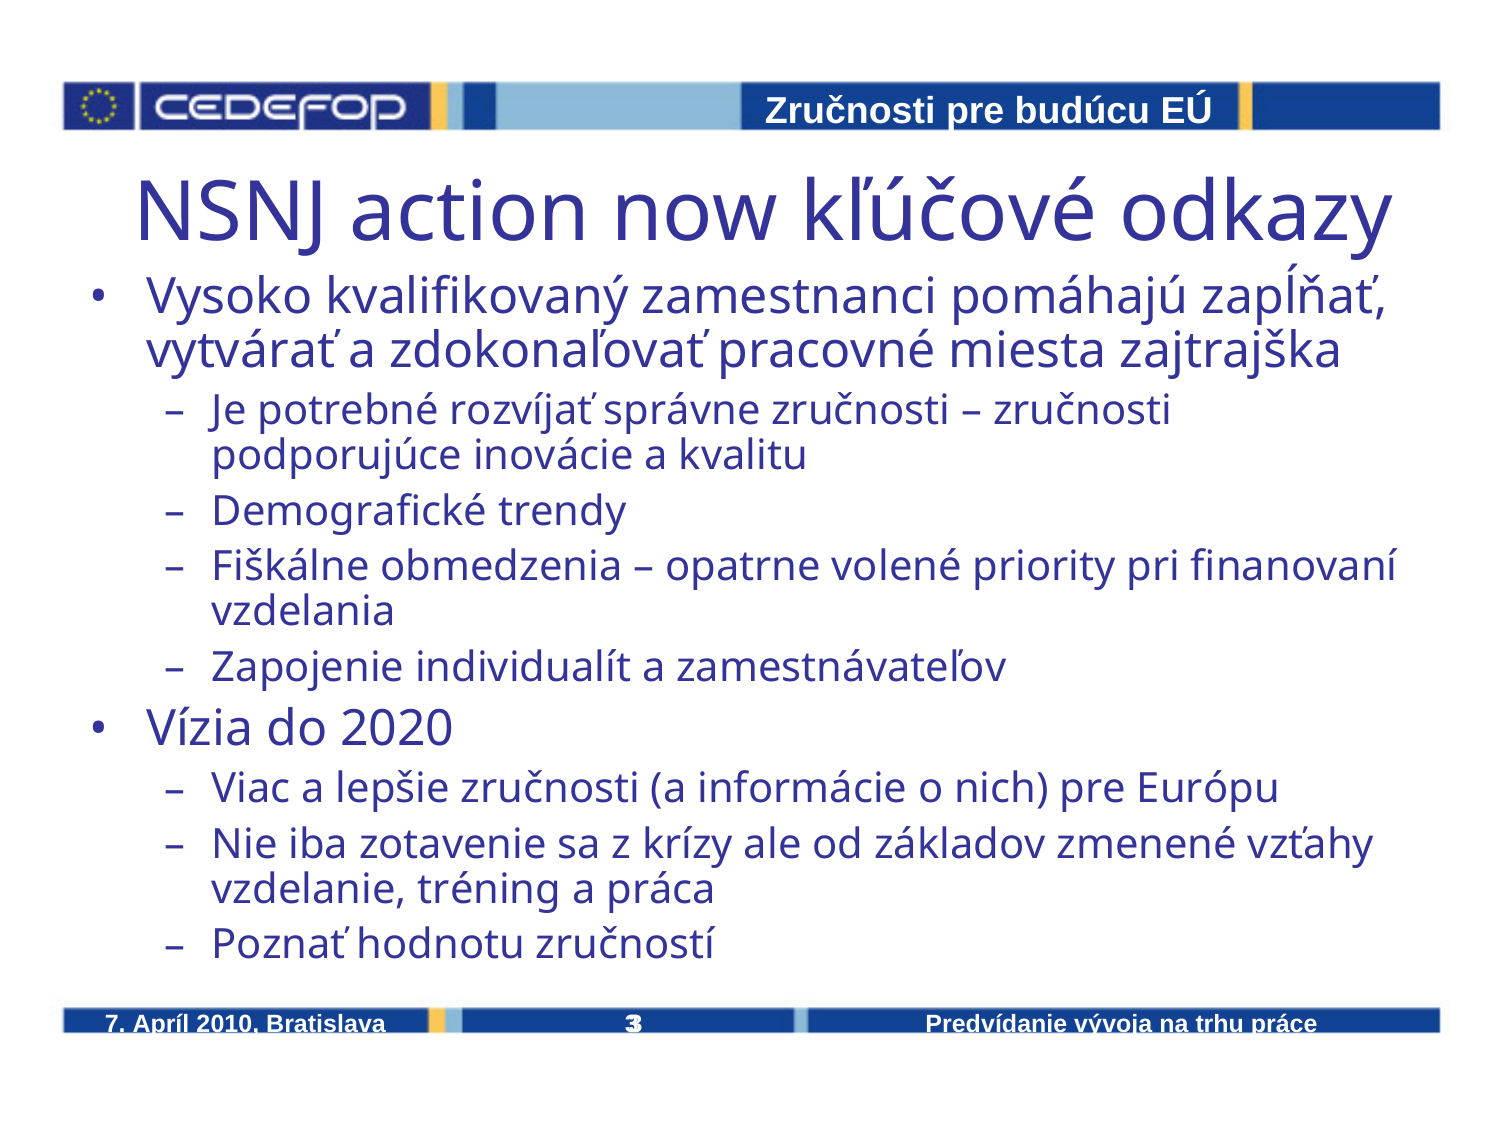

# NSNJ action now kľúčové odkazy
Vysoko kvalifikovaný zamestnanci pomáhajú zapĺňať, vytvárať a zdokonaľovať pracovné miesta zajtrajška
Je potrebné rozvíjať správne zručnosti – zručnosti podporujúce inovácie a kvalitu
Demografické trendy
Fiškálne obmedzenia – opatrne volené priority pri finanovaní vzdelania
Zapojenie individualít a zamestnávateľov
Vízia do 2020
Viac a lepšie zručnosti (a informácie o nich) pre Európu
Nie iba zotavenie sa z krízy ale od základov zmenené vzťahy vzdelanie, tréning a práca
Poznať hodnotu zručností